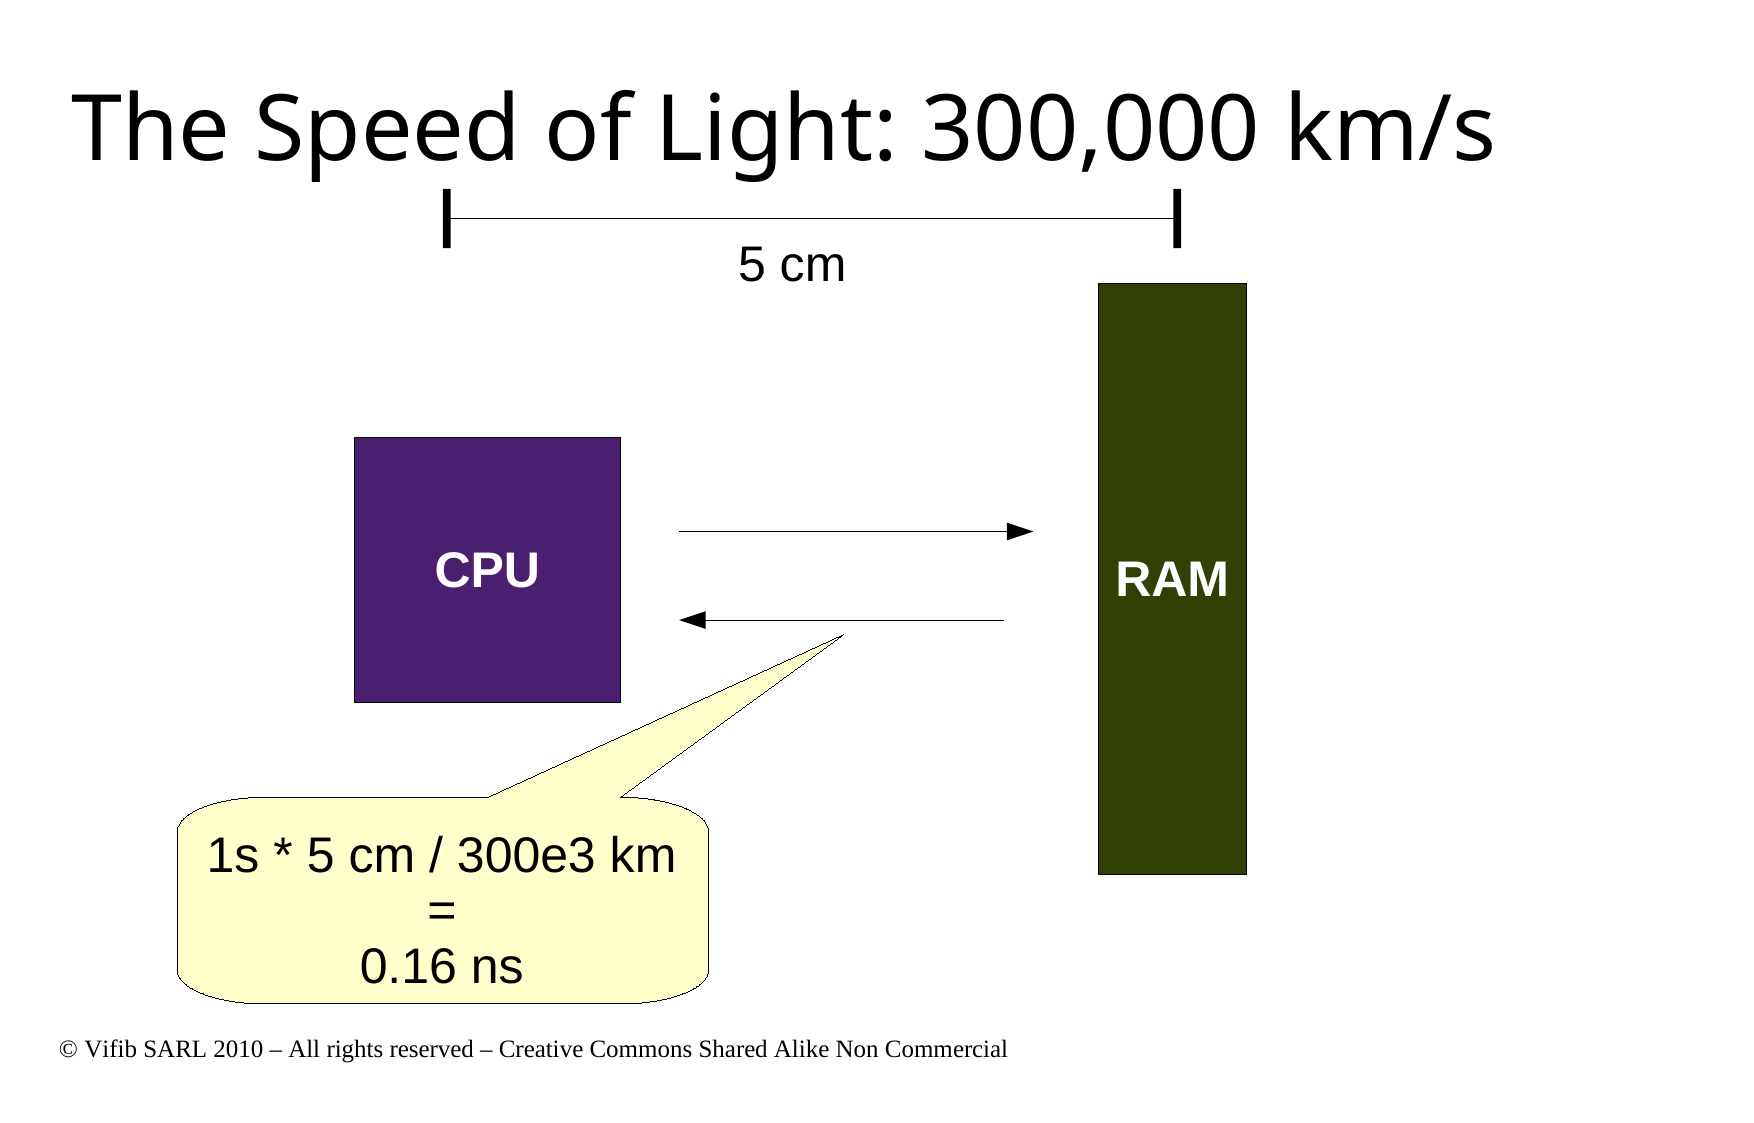

# The Speed of Light: 300,000 km/s
5 cm
RAM
CPU
1s * 5 cm / 300e3 km
=
0.16 ns